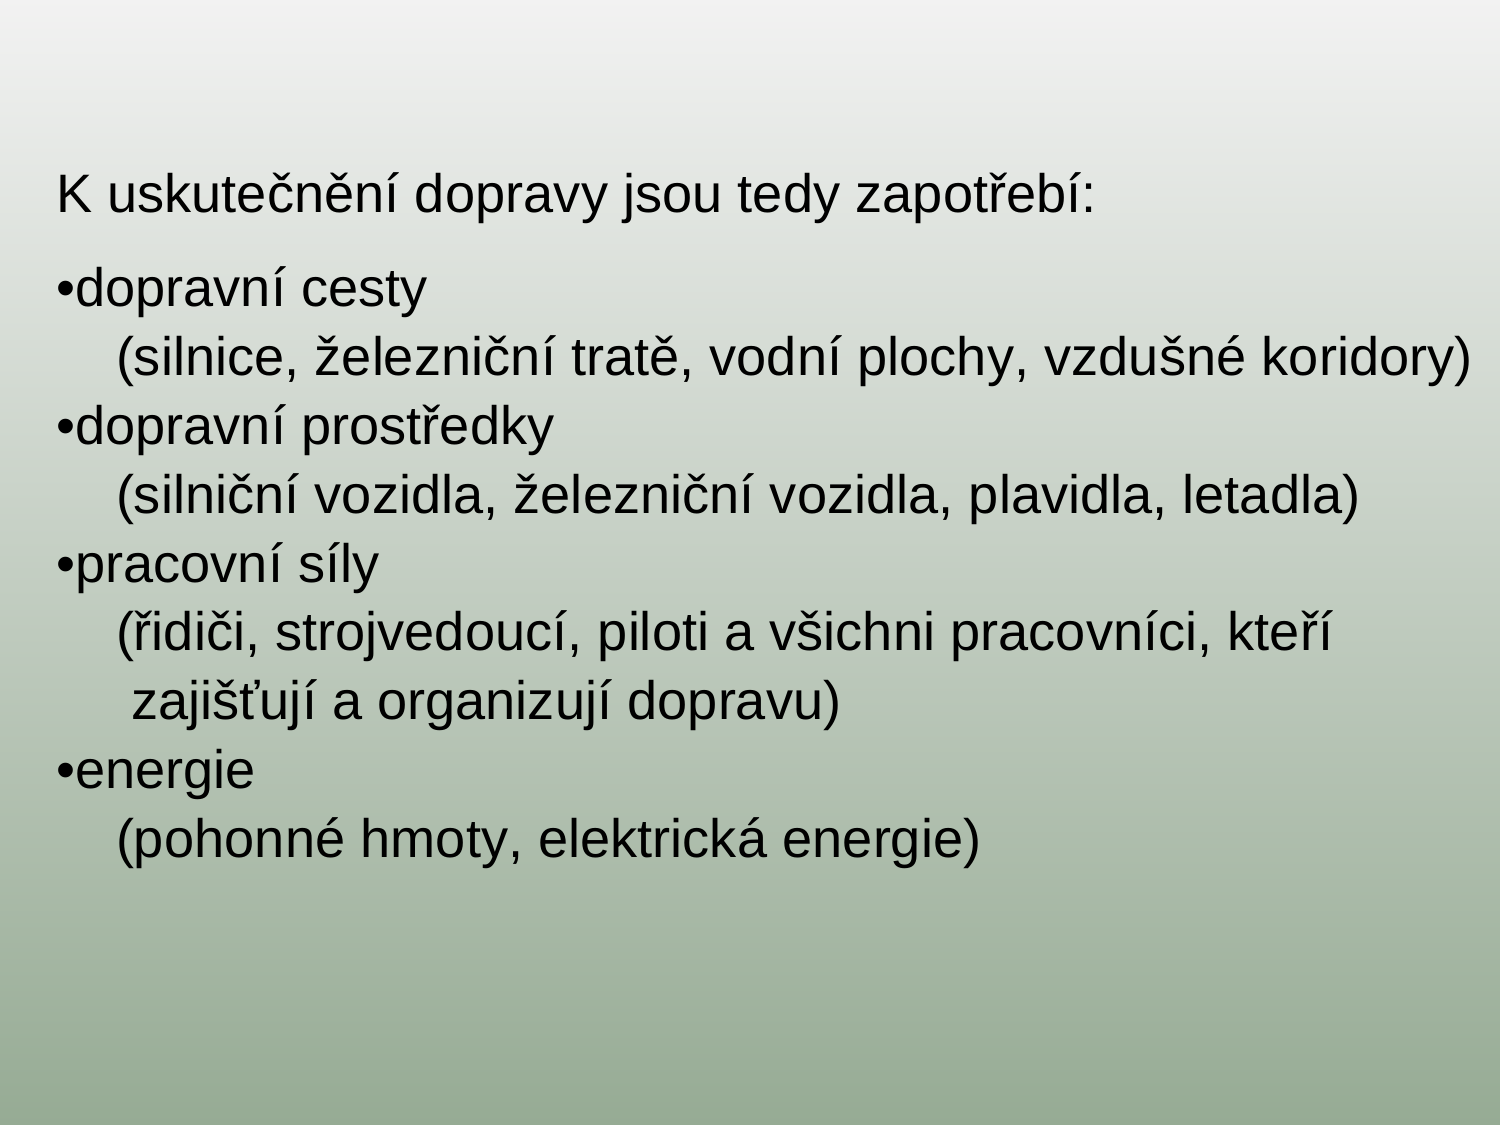

# K uskutečnění dopravy jsou tedy zapotřebí:
dopravní cesty
 (silnice, železniční tratě, vodní plochy, vzdušné koridory)
dopravní prostředky
 (silniční vozidla, železniční vozidla, plavidla, letadla)
pracovní síly
 (řidiči, strojvedoucí, piloti a všichni pracovníci, kteří
 zajišťují a organizují dopravu)
energie
 (pohonné hmoty, elektrická energie)